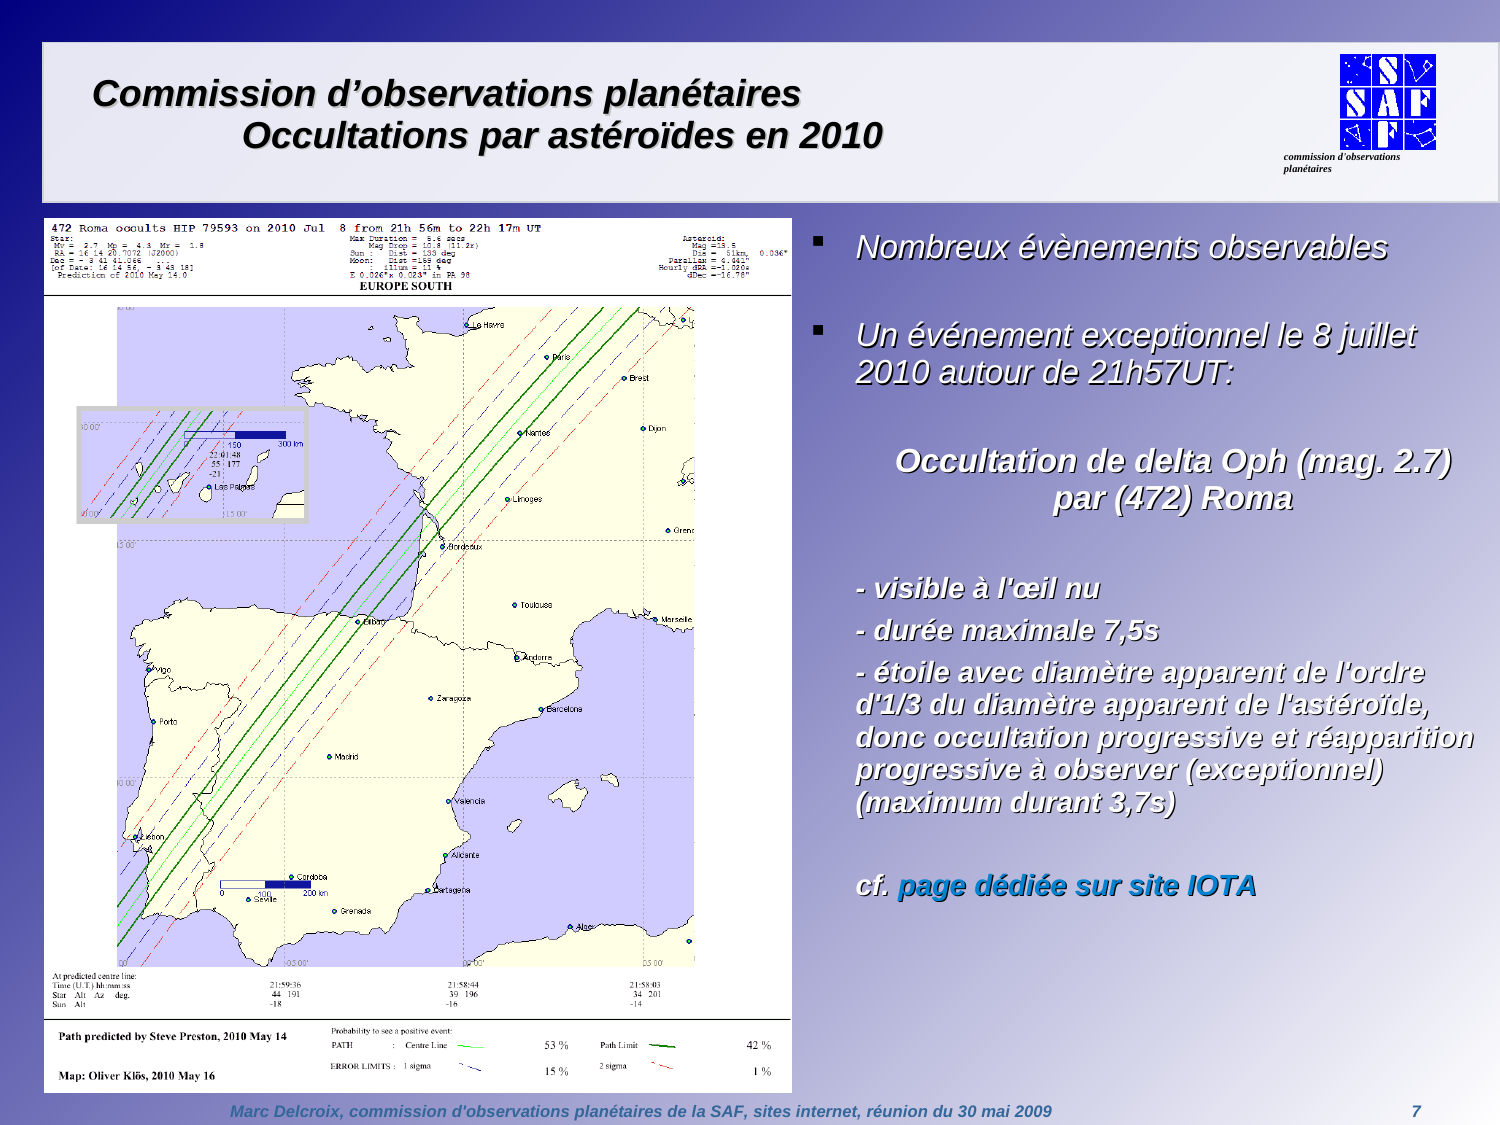

Commission d’observations planétaires
	Occultations par astéroïdes en 2010
Nombreux évènements observables
Un événement exceptionnel le 8 juillet 2010 autour de 21h57UT:
Occultation de delta Oph (mag. 2.7)
par (472) Roma
- visible à l'œil nu
- durée maximale 7,5s
- étoile avec diamètre apparent de l'ordre d'1/3 du diamètre apparent de l'astéroïde, donc occultation progressive et réapparition progressive à observer (exceptionnel) (maximum durant 3,7s)
cf. page dédiée sur site IOTA
Marc Delcroix, commission des observations planétaires de la SAF, administratif, réunion du 29 mai 2010
7